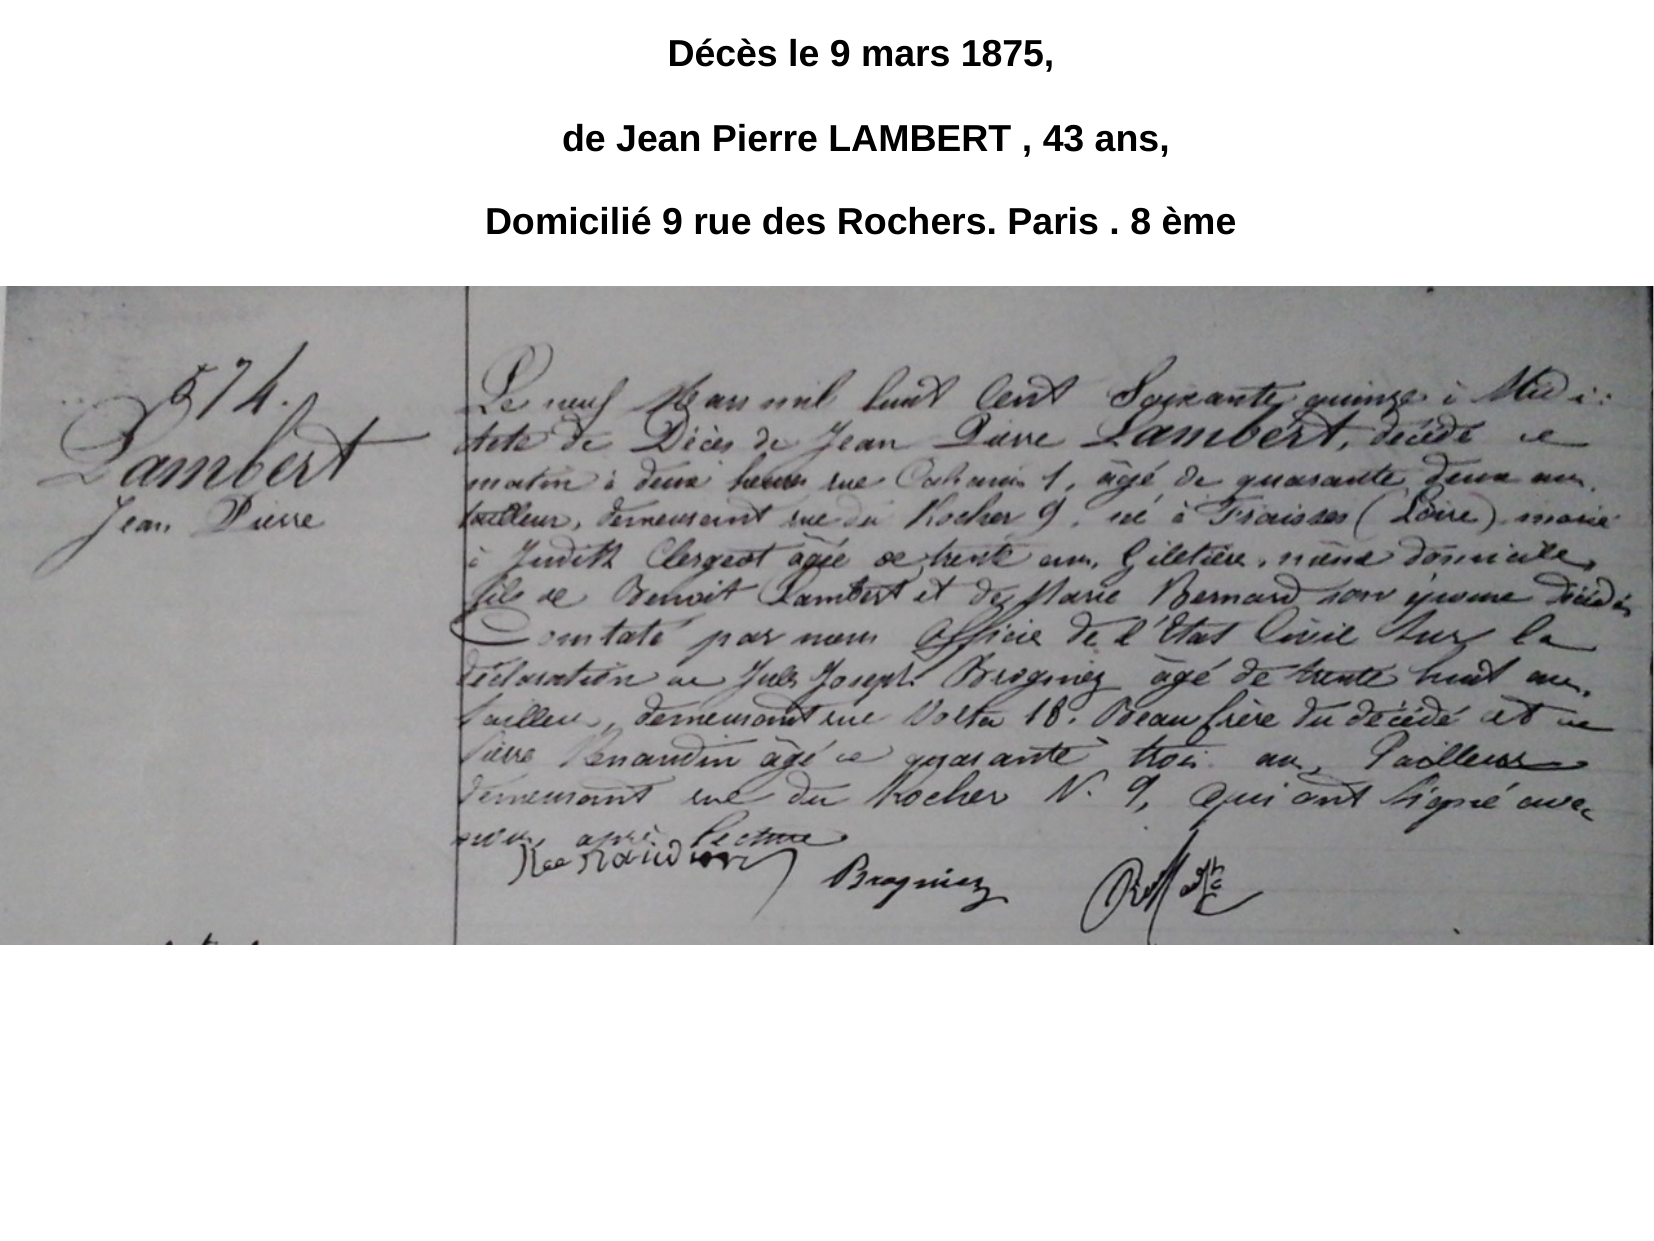

Décès le 9 mars 1875,
 de Jean Pierre LAMBERT , 43 ans,
Domicilié 9 rue des Rochers. Paris . 8 ème